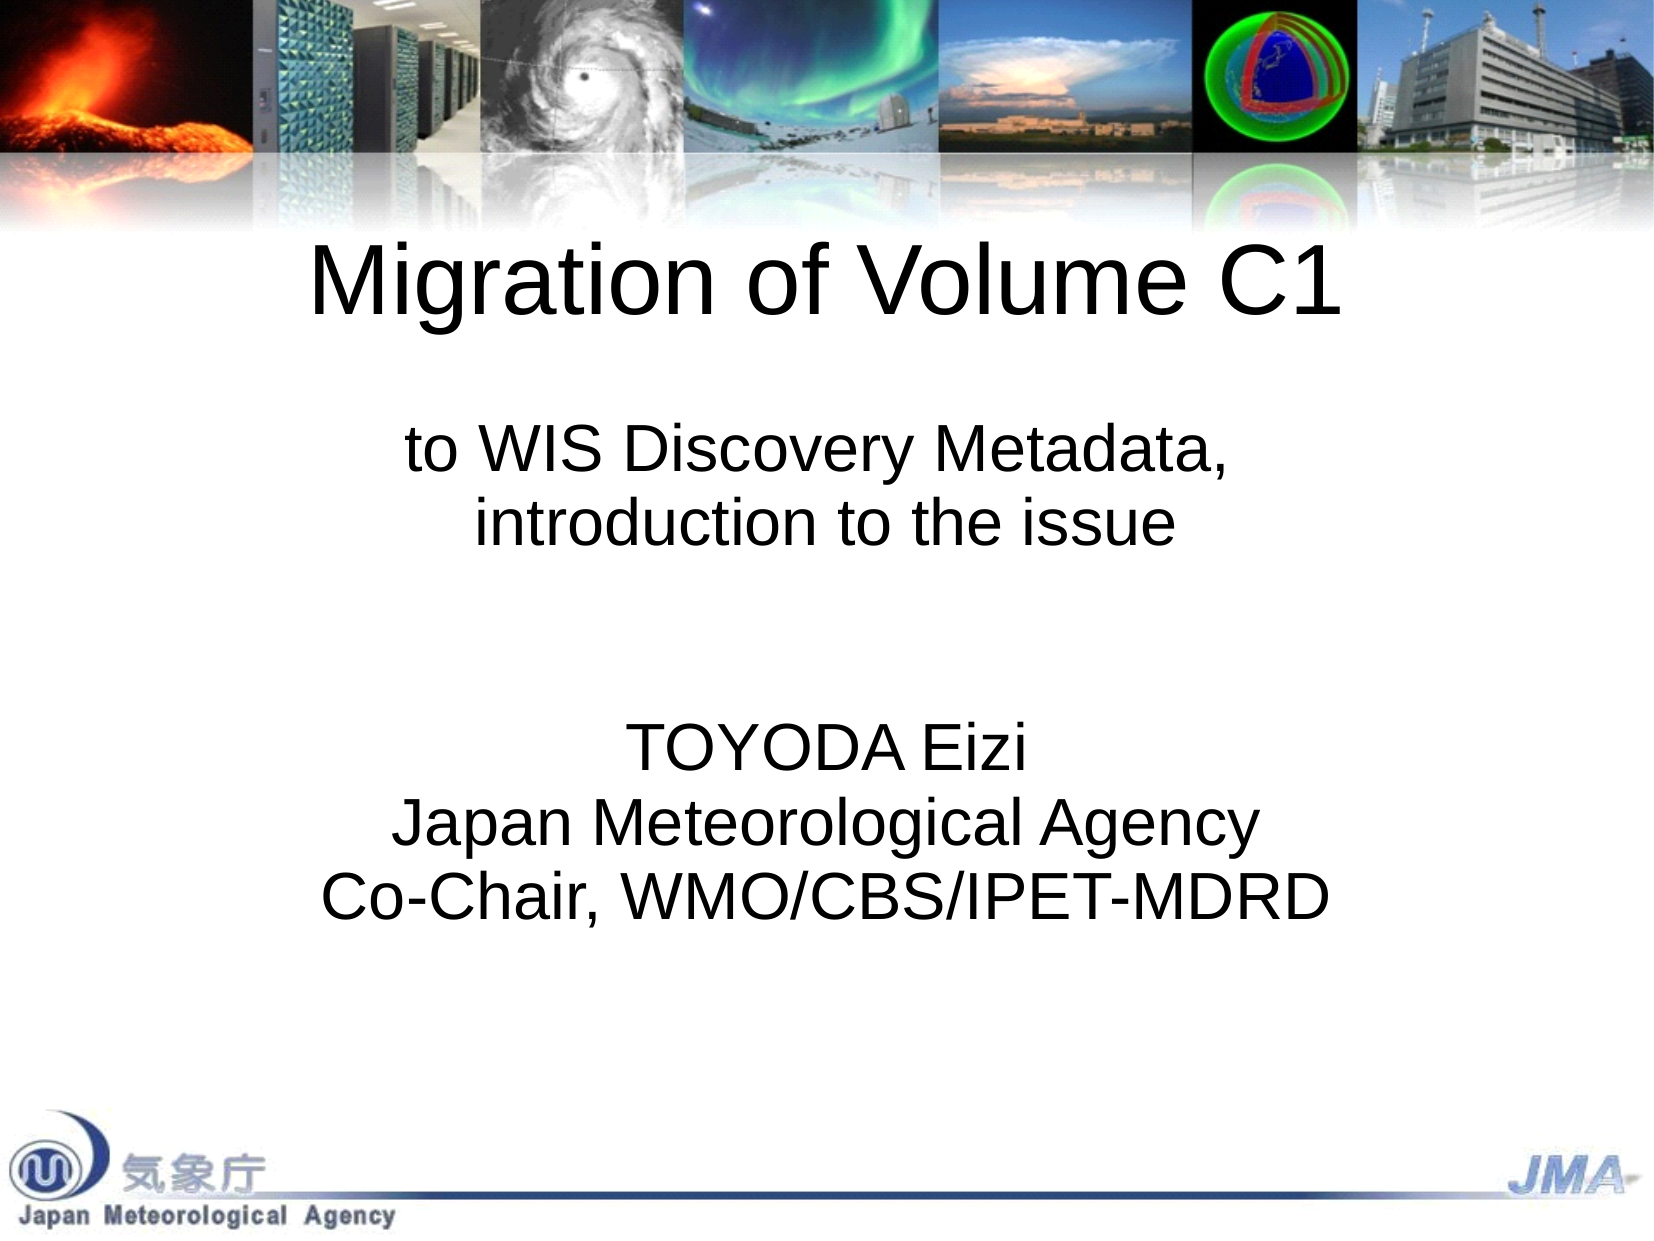

# Migration of Volume C1
to WIS Discovery Metadata,
introduction to the issue
TOYODA Eizi
Japan Meteorological Agency
Co-Chair, WMO/CBS/IPET-MDRD